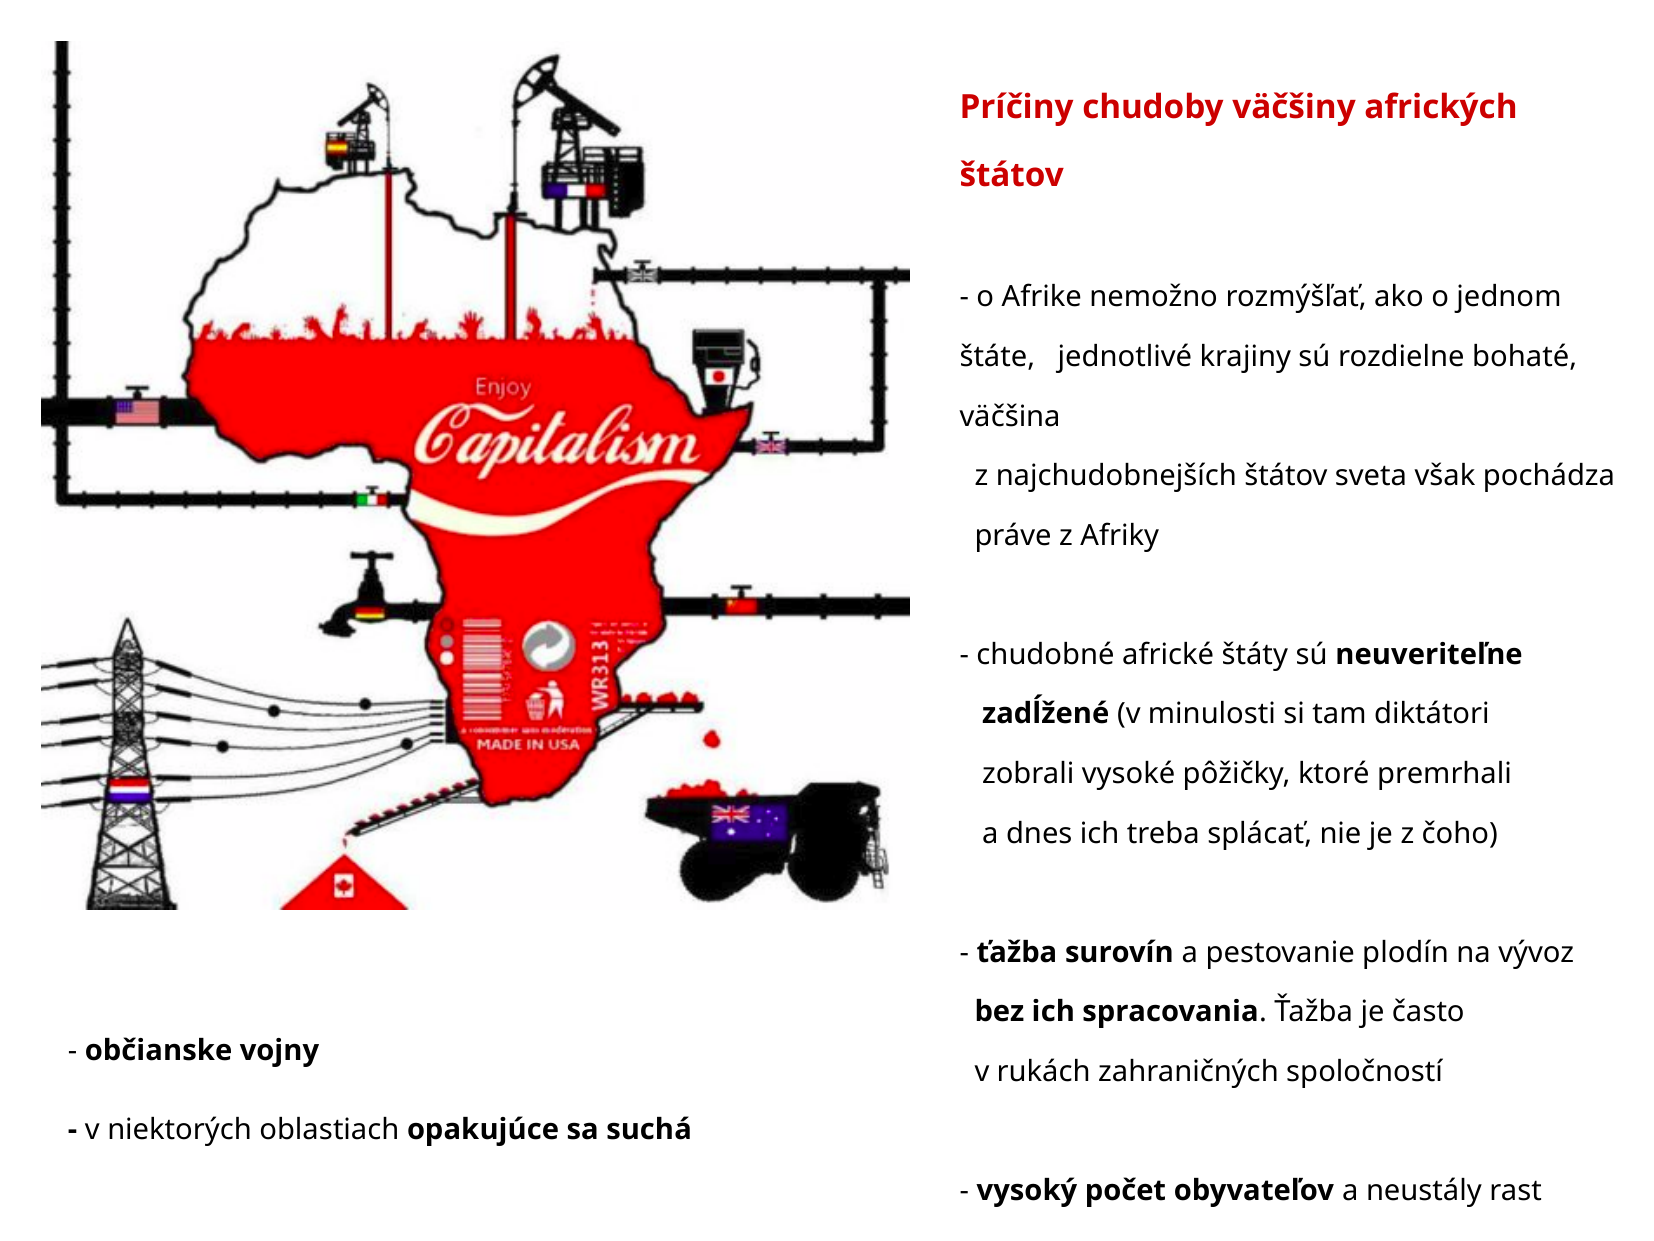

Príčiny chudoby väčšiny afrických štátov
- o Afrike nemožno rozmýšľať, ako o jednom štáte, jednotlivé krajiny sú rozdielne bohaté, väčšina
 z najchudobnejších štátov sveta však pochádza
 práve z Afriky
- chudobné africké štáty sú neuveriteľne
 zadĺžené (v minulosti si tam diktátori
 zobrali vysoké pôžičky, ktoré premrhali
 a dnes ich treba splácať, nie je z čoho)
- ťažba surovín a pestovanie plodín na vývoz
 bez ich spracovania. Ťažba je často
 v rukách zahraničných spoločností
- vysoký počet obyvateľov a neustály rast
- zlé vedenie štátov (diktátori) spojené
 s korupciou
- občianske vojny
- v niektorých oblastiach opakujúce sa suchá